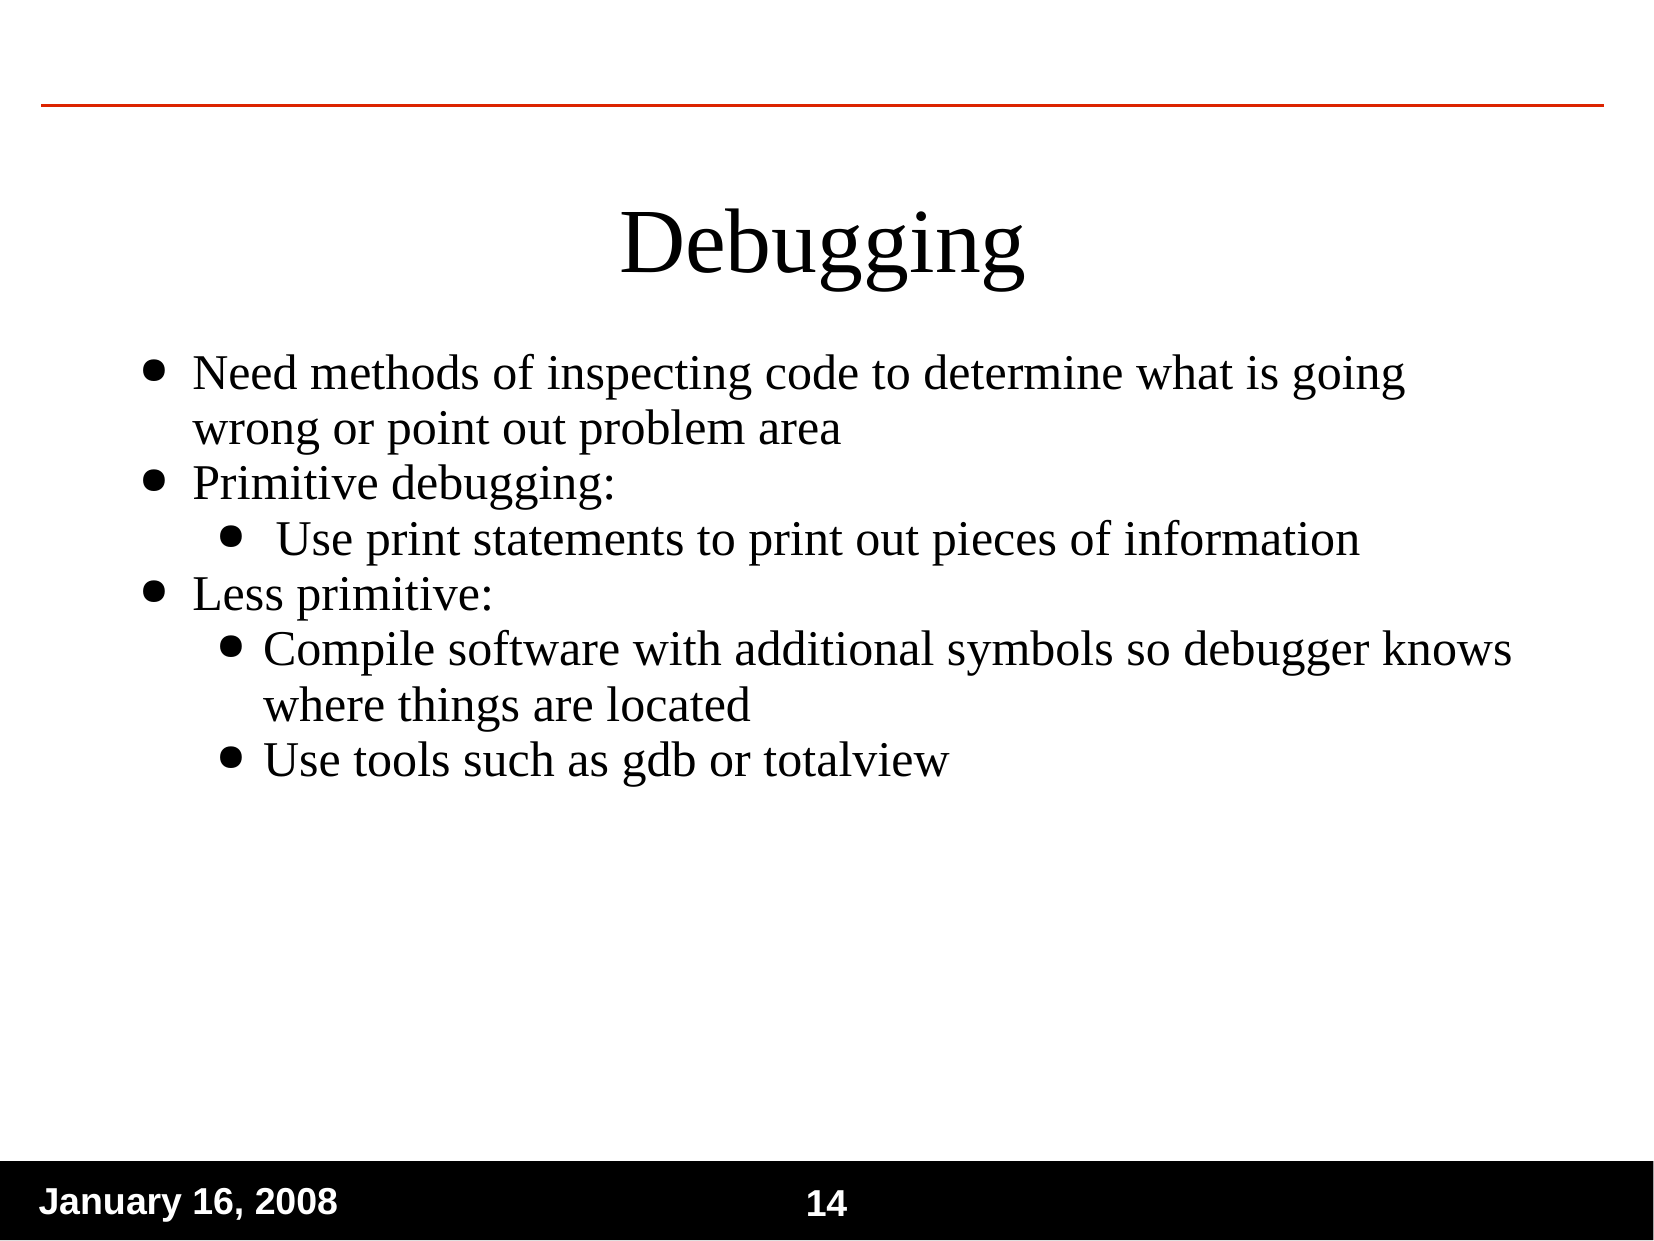

# Debugging
Need methods of inspecting code to determine what is going wrong or point out problem area
Primitive debugging:
 Use print statements to print out pieces of information
Less primitive:
Compile software with additional symbols so debugger knows where things are located
Use tools such as gdb or totalview